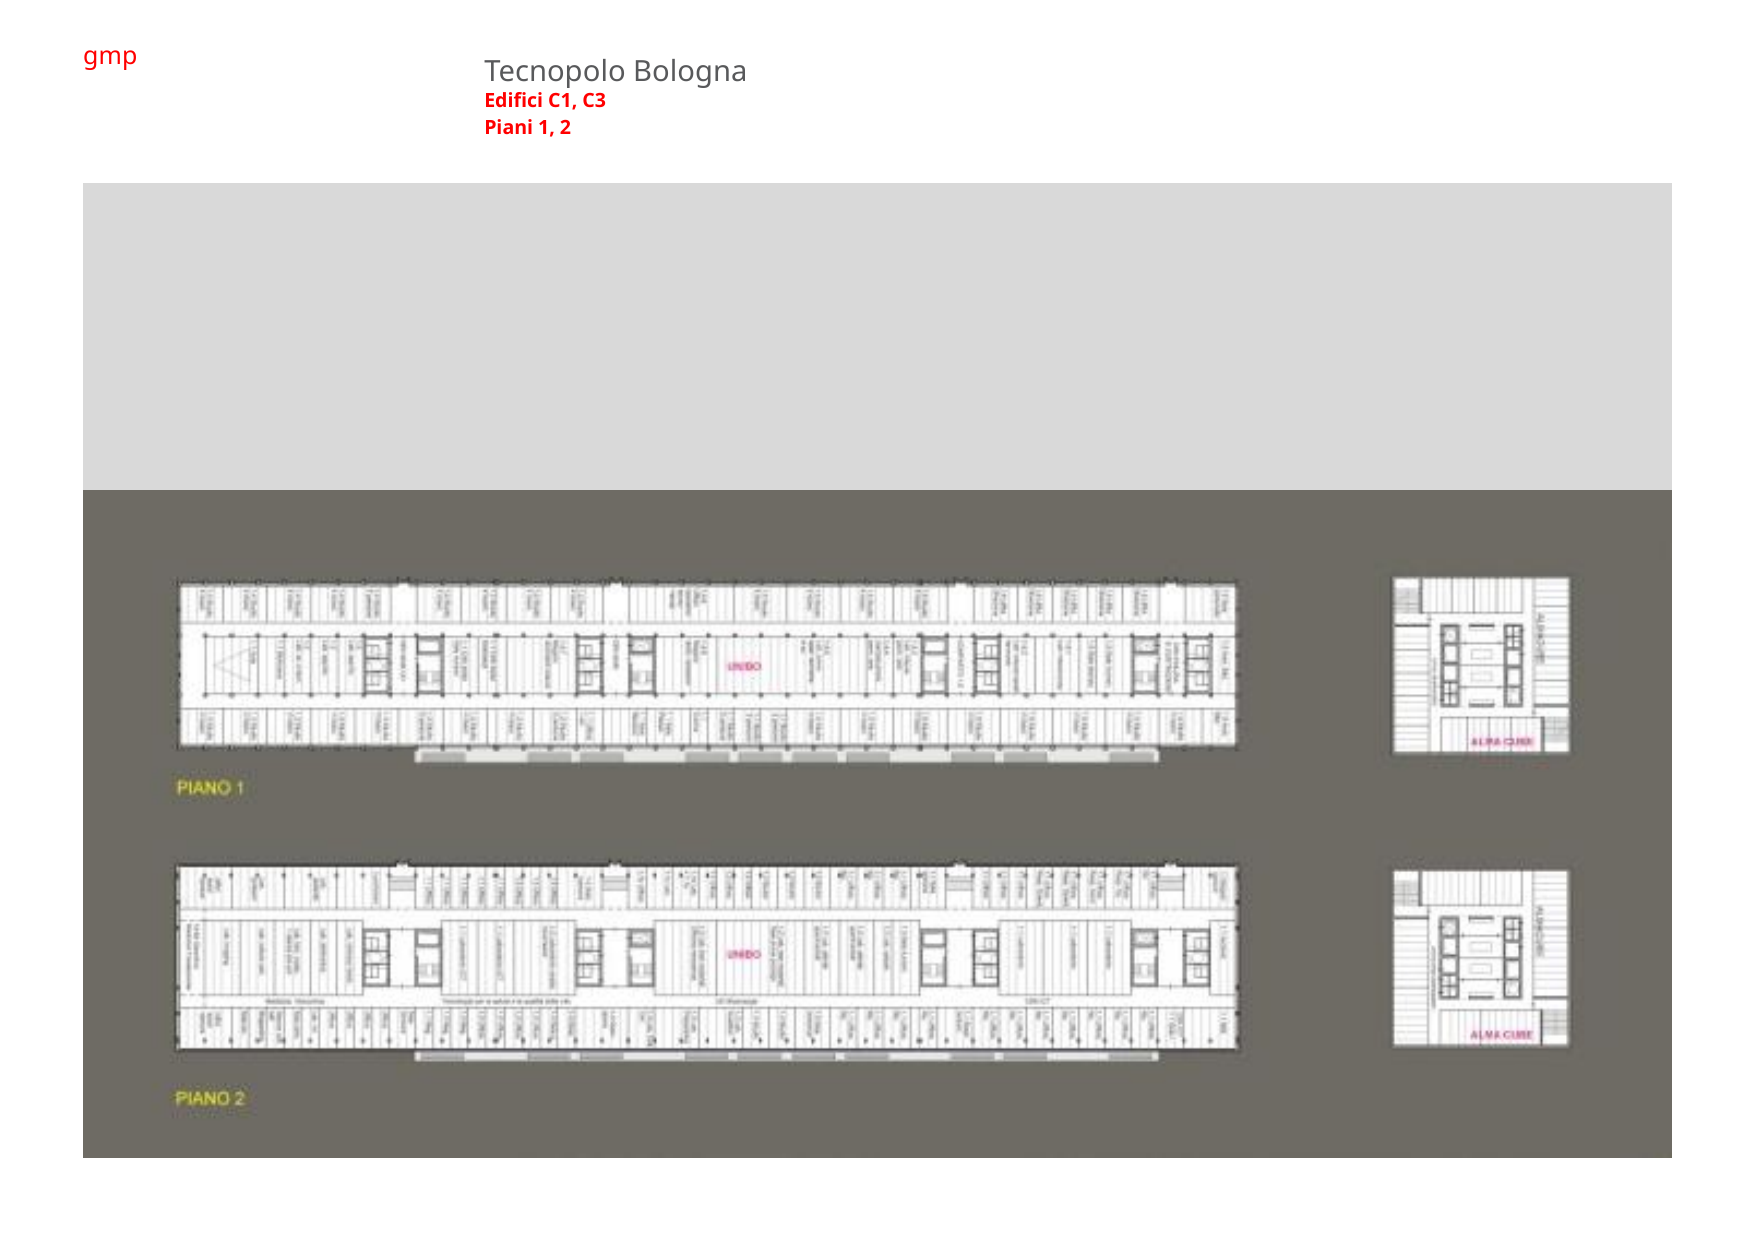

# Edifici C1, C3
Piani 1, 2